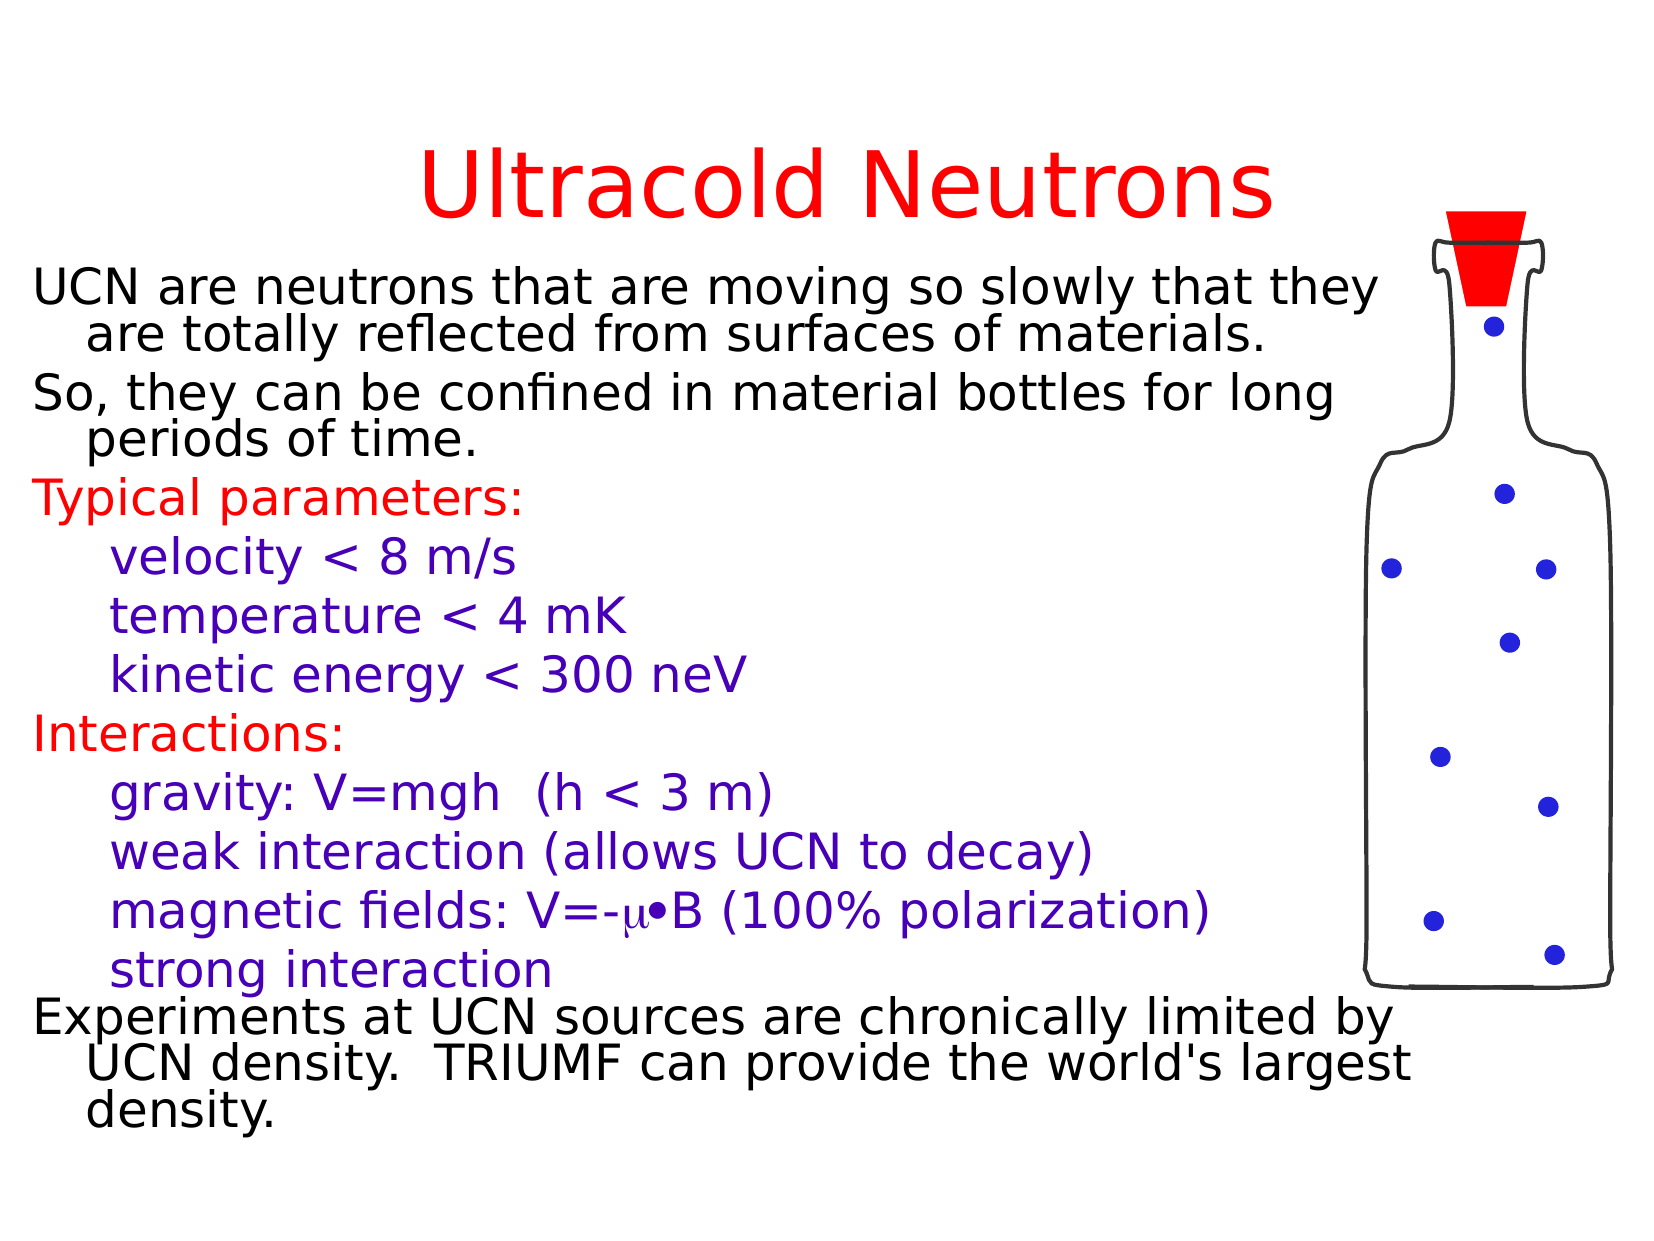

# Ultracold Neutrons
UCN are neutrons that are moving so slowly that they are totally reflected from surfaces of materials.
So, they can be confined in material bottles for long periods of time.
Typical parameters:
velocity < 8 m/s
temperature < 4 mK
kinetic energy < 300 neV
Interactions:
gravity: V=mgh (h < 3 m)
weak interaction (allows UCN to decay)
magnetic fields: V=-B (100% polarization)
strong interaction
Experiments at UCN sources are chronically limited by UCN density. TRIUMF can provide the world's largest density.